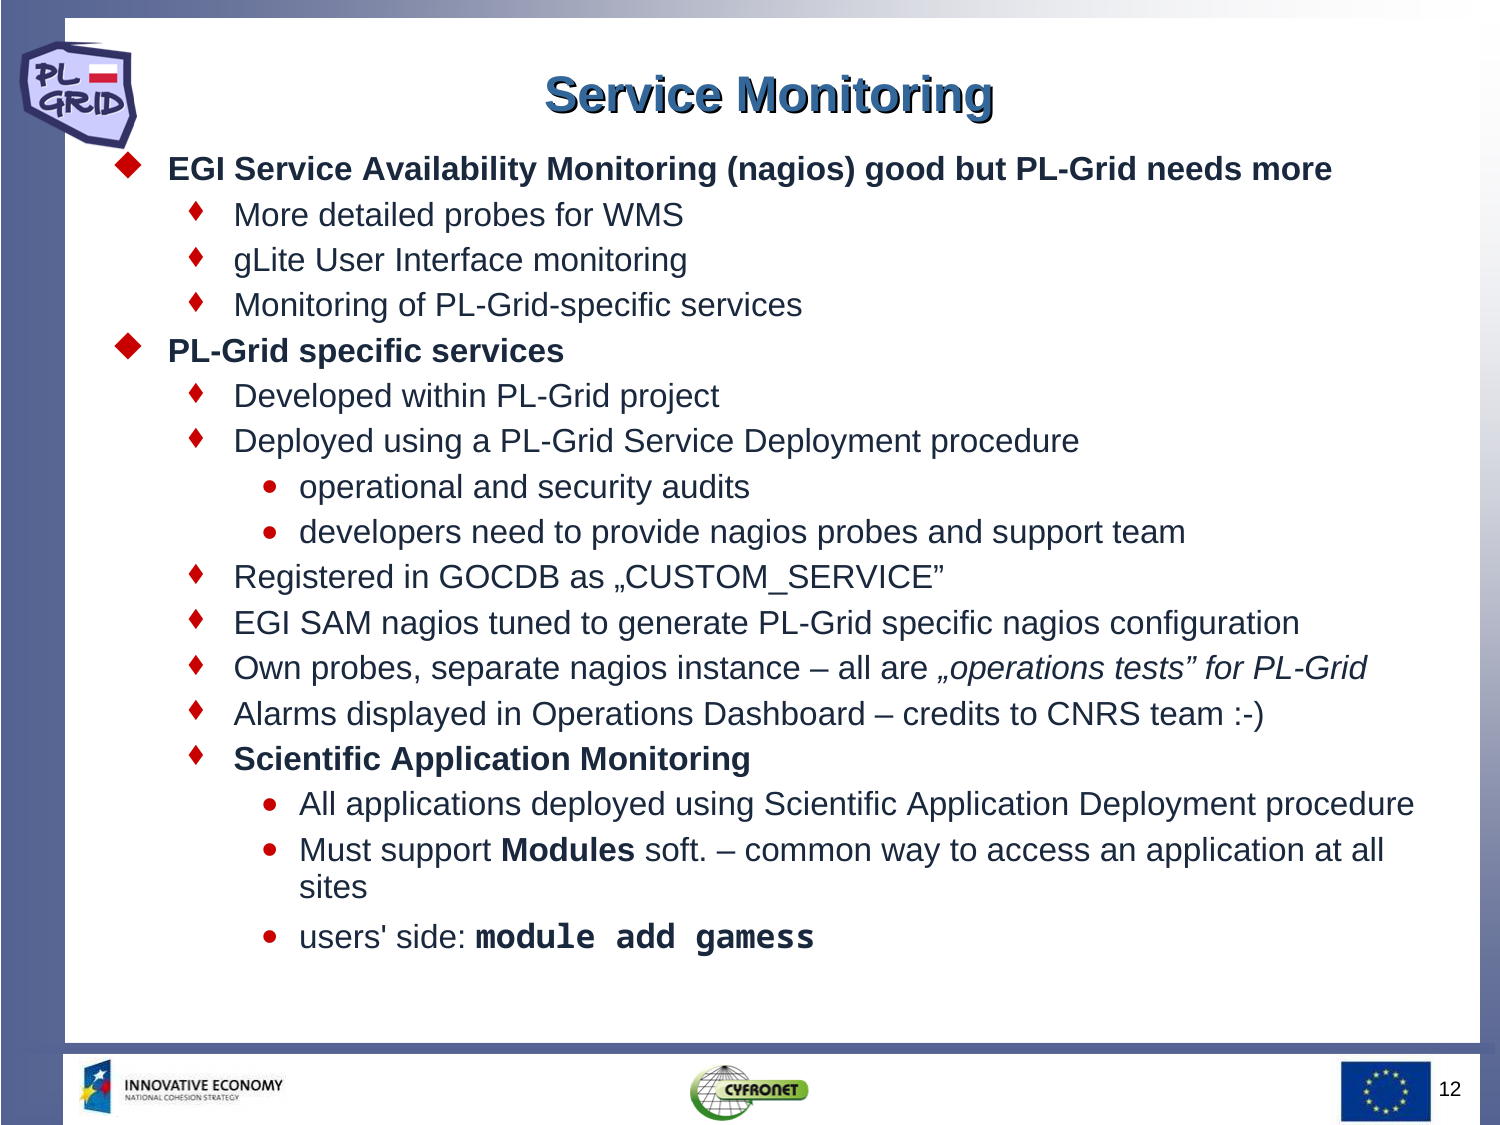

# Service Monitoring
EGI Service Availability Monitoring (nagios) good but PL-Grid needs more
More detailed probes for WMS
gLite User Interface monitoring
Monitoring of PL-Grid-specific services
PL-Grid specific services
Developed within PL-Grid project
Deployed using a PL-Grid Service Deployment procedure
operational and security audits
developers need to provide nagios probes and support team
Registered in GOCDB as „CUSTOM_SERVICE”
EGI SAM nagios tuned to generate PL-Grid specific nagios configuration
Own probes, separate nagios instance – all are „operations tests” for PL-Grid
Alarms displayed in Operations Dashboard – credits to CNRS team :-)
Scientific Application Monitoring
All applications deployed using Scientific Application Deployment procedure
Must support Modules soft. – common way to access an application at all sites
users' side: module add gamess
12